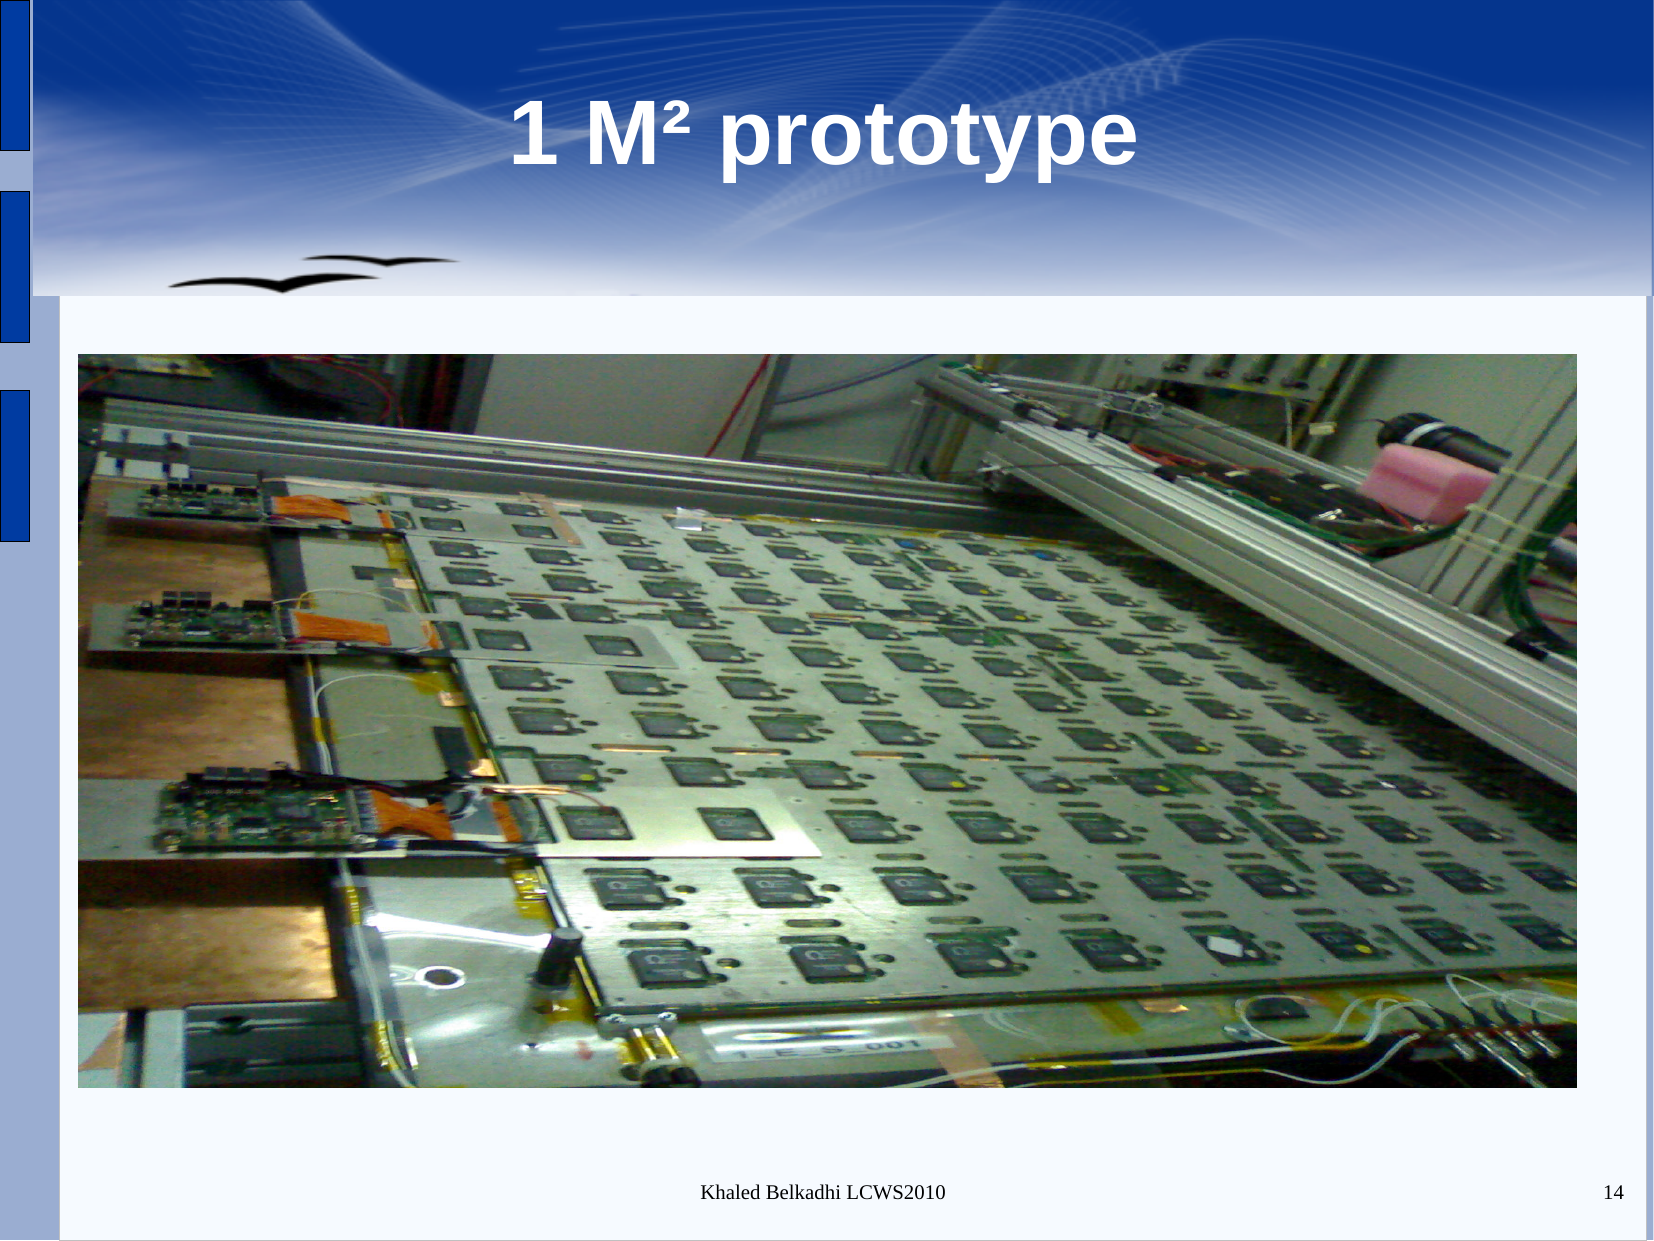

# 1 M² prototype
Khaled Belkadhi LCWS2010